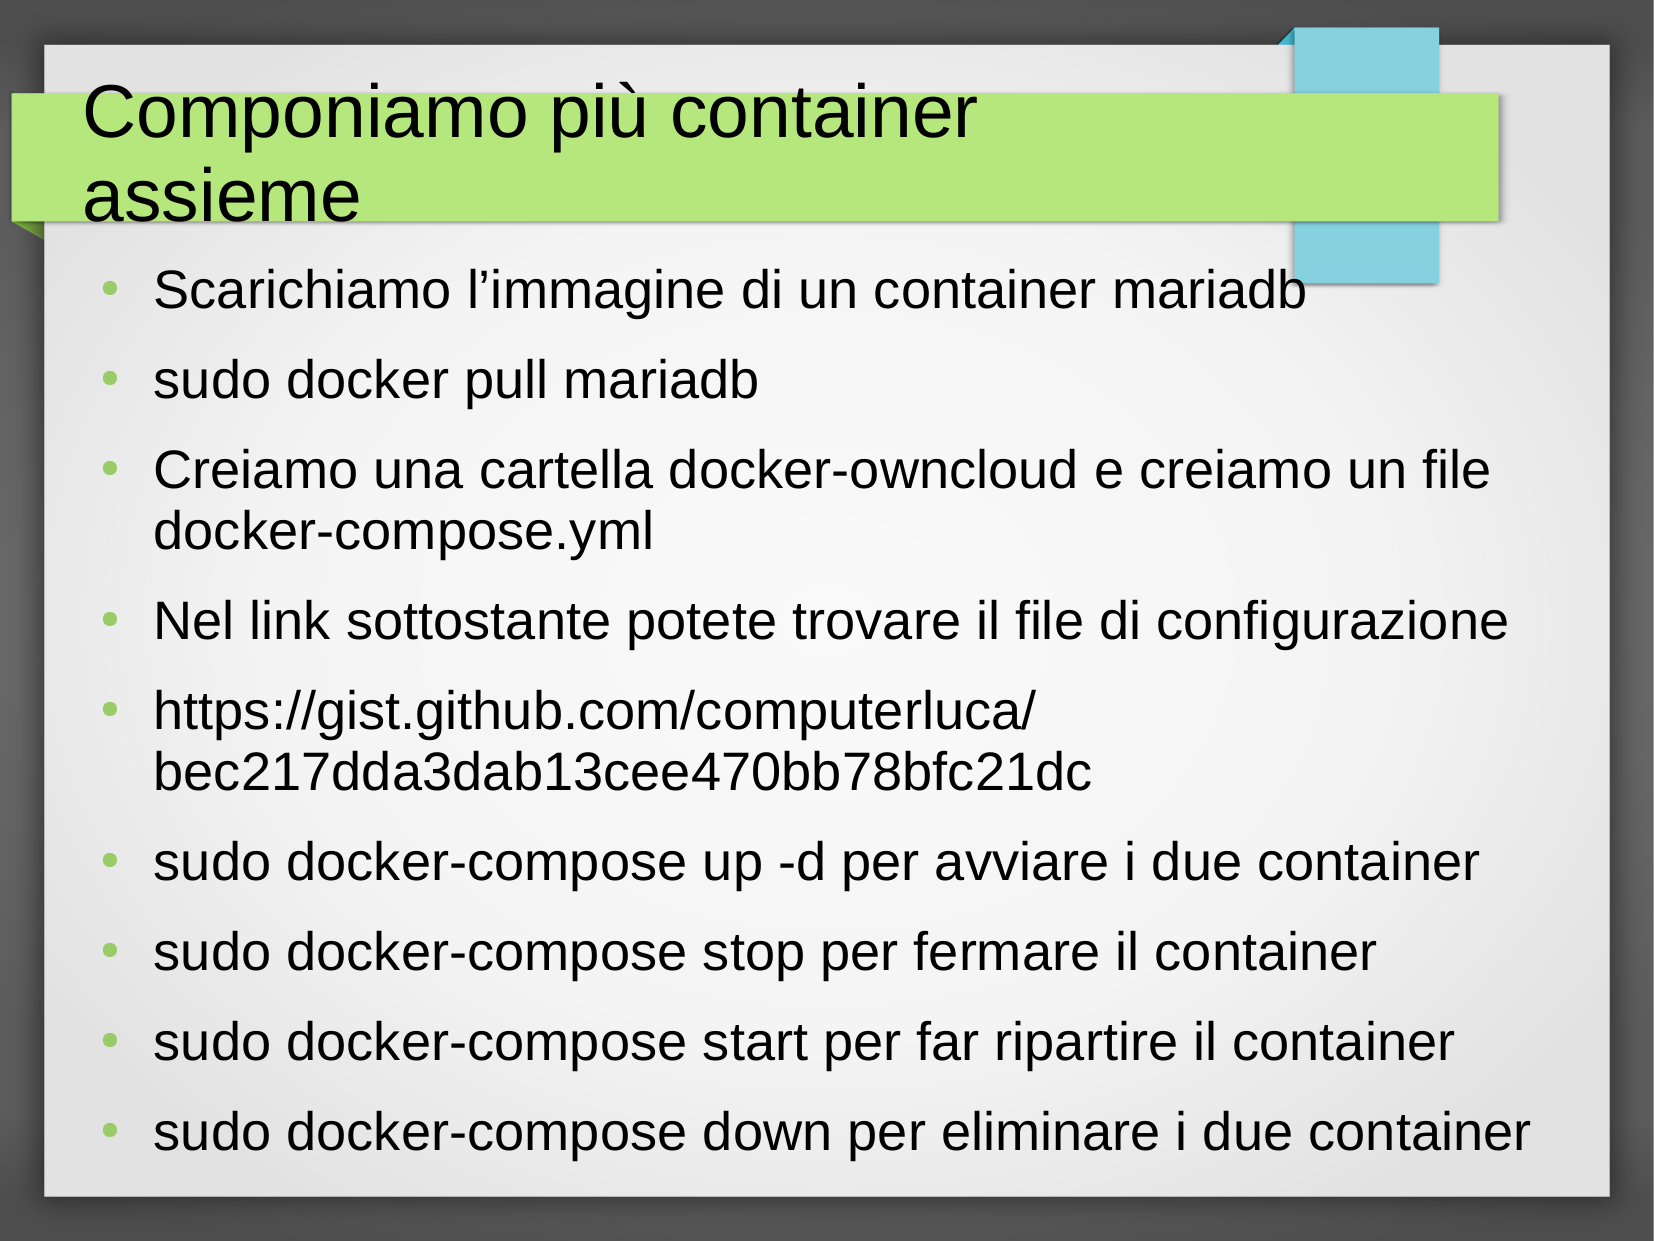

# Componiamo più container assieme
Scarichiamo l’immagine di un container mariadb
sudo docker pull mariadb
Creiamo una cartella docker-owncloud e creiamo un file docker-compose.yml
Nel link sottostante potete trovare il file di configurazione
https://gist.github.com/computerluca/bec217dda3dab13cee470bb78bfc21dc
sudo docker-compose up -d per avviare i due container
sudo docker-compose stop per fermare il container
sudo docker-compose start per far ripartire il container
sudo docker-compose down per eliminare i due container